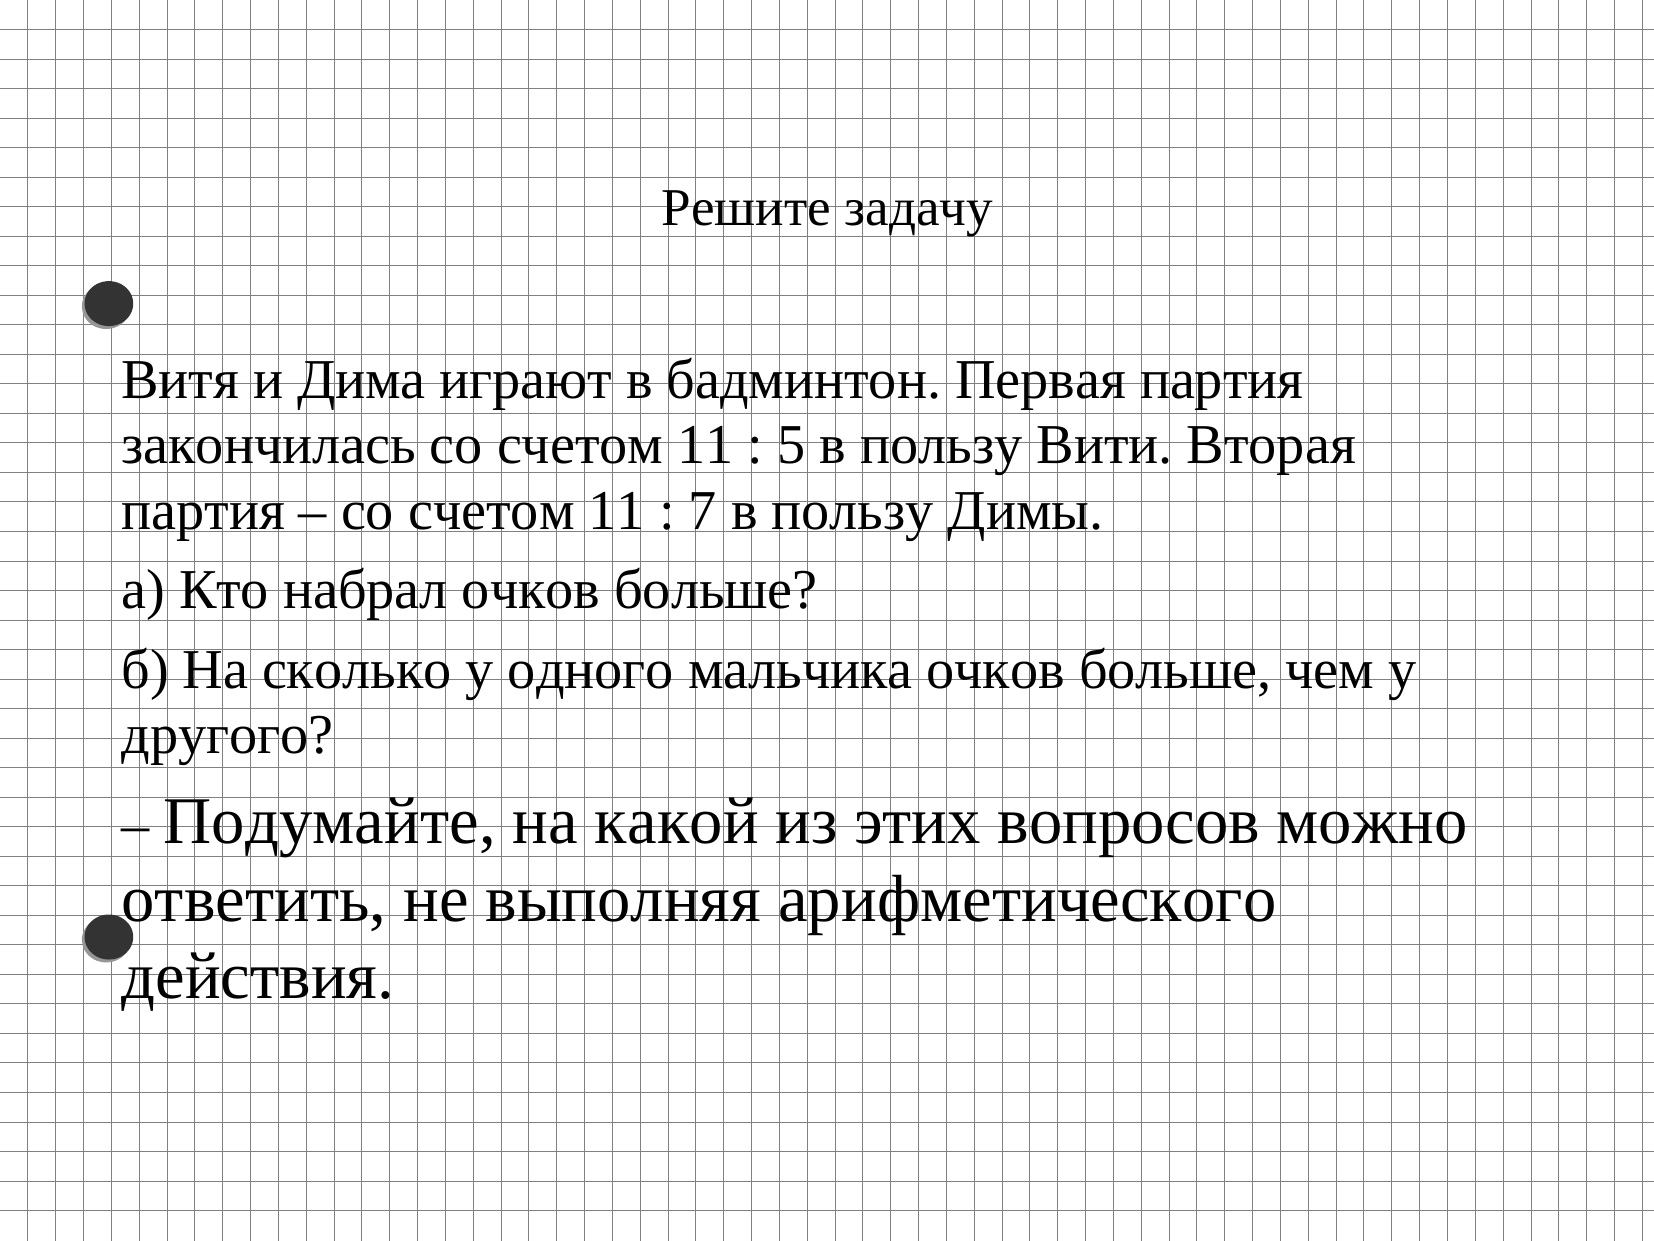

# Решите задачу
Витя и Дима играют в бадминтон. Первая партия закончилась со счетом 11 : 5 в пользу Вити. Вторая партия – со счетом 11 : 7 в пользу Димы.
а) Кто набрал очков больше?
б) На сколько у одного мальчика очков больше, чем у другого?
– Подумайте, на какой из этих вопросов можно ответить, не выполняя арифметического действия.